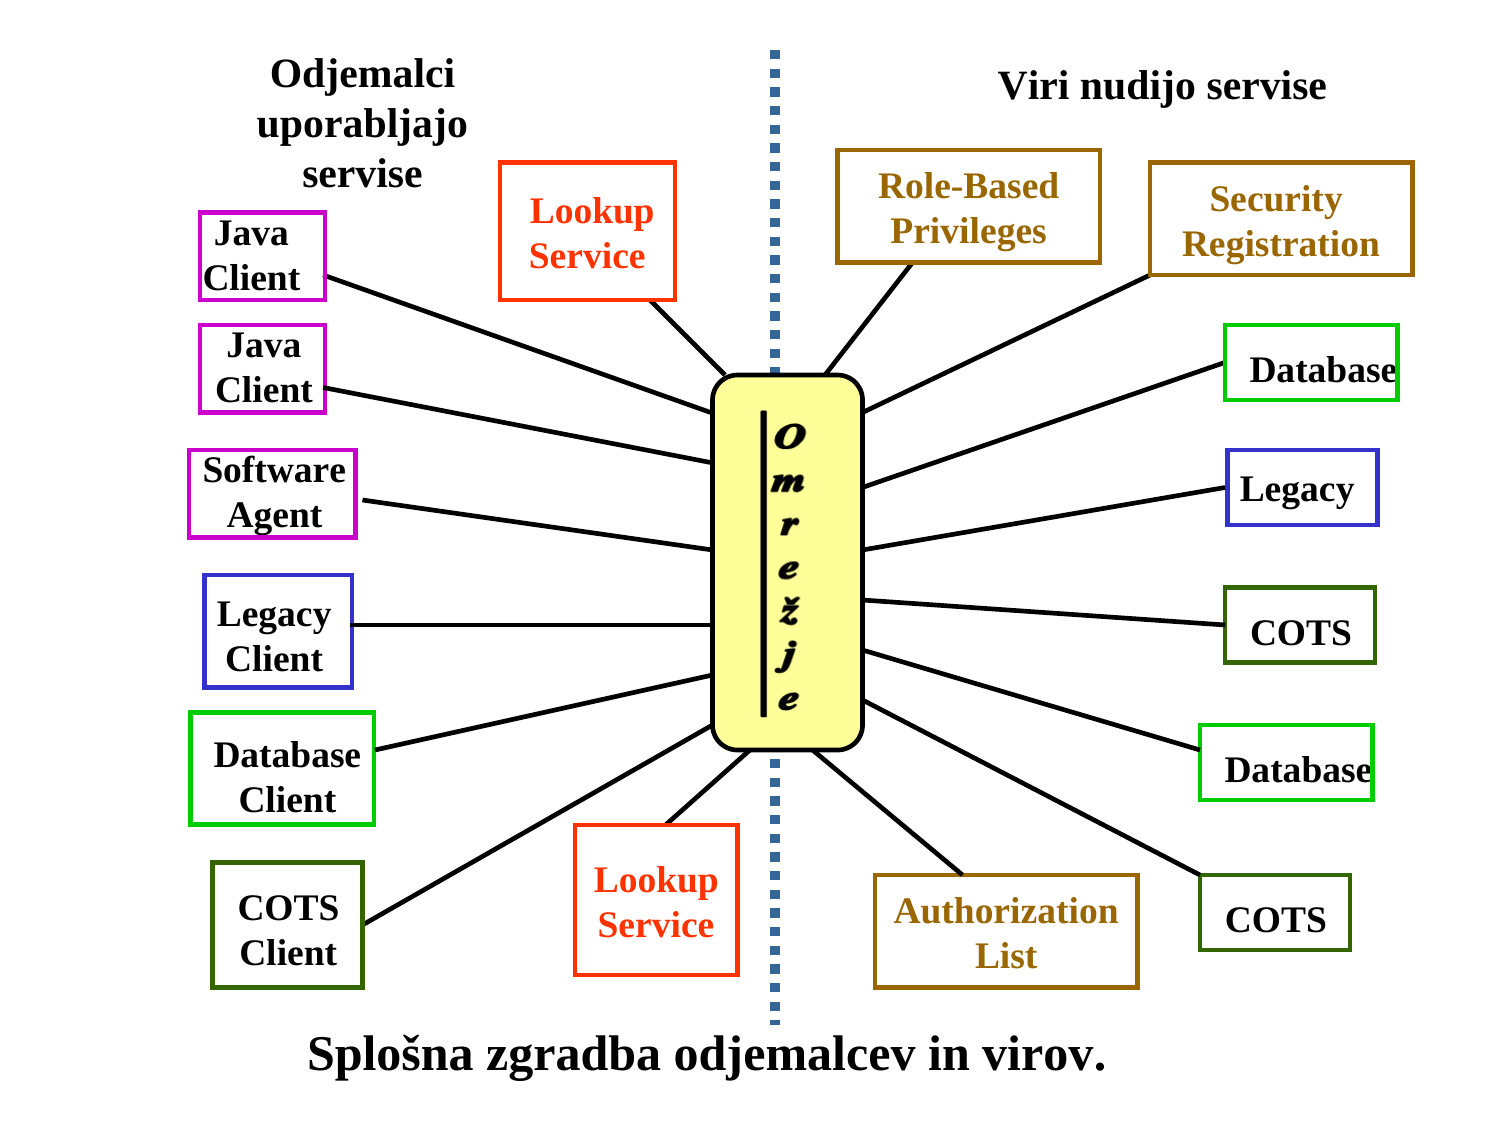

Odjemalci uporabljajo servise
Viri nudijo servise
Role-Based
Privileges
 Lookup
Service
Security
Registration
Java
Client
Java
Client
Database
Software
Agent
Legacy
Legacy
Client
COTS
Database
Client
Database
Lookup
Service
COTS
Client
Authorization
List
COTS
Splošna zgradba odjemalcev in virov.